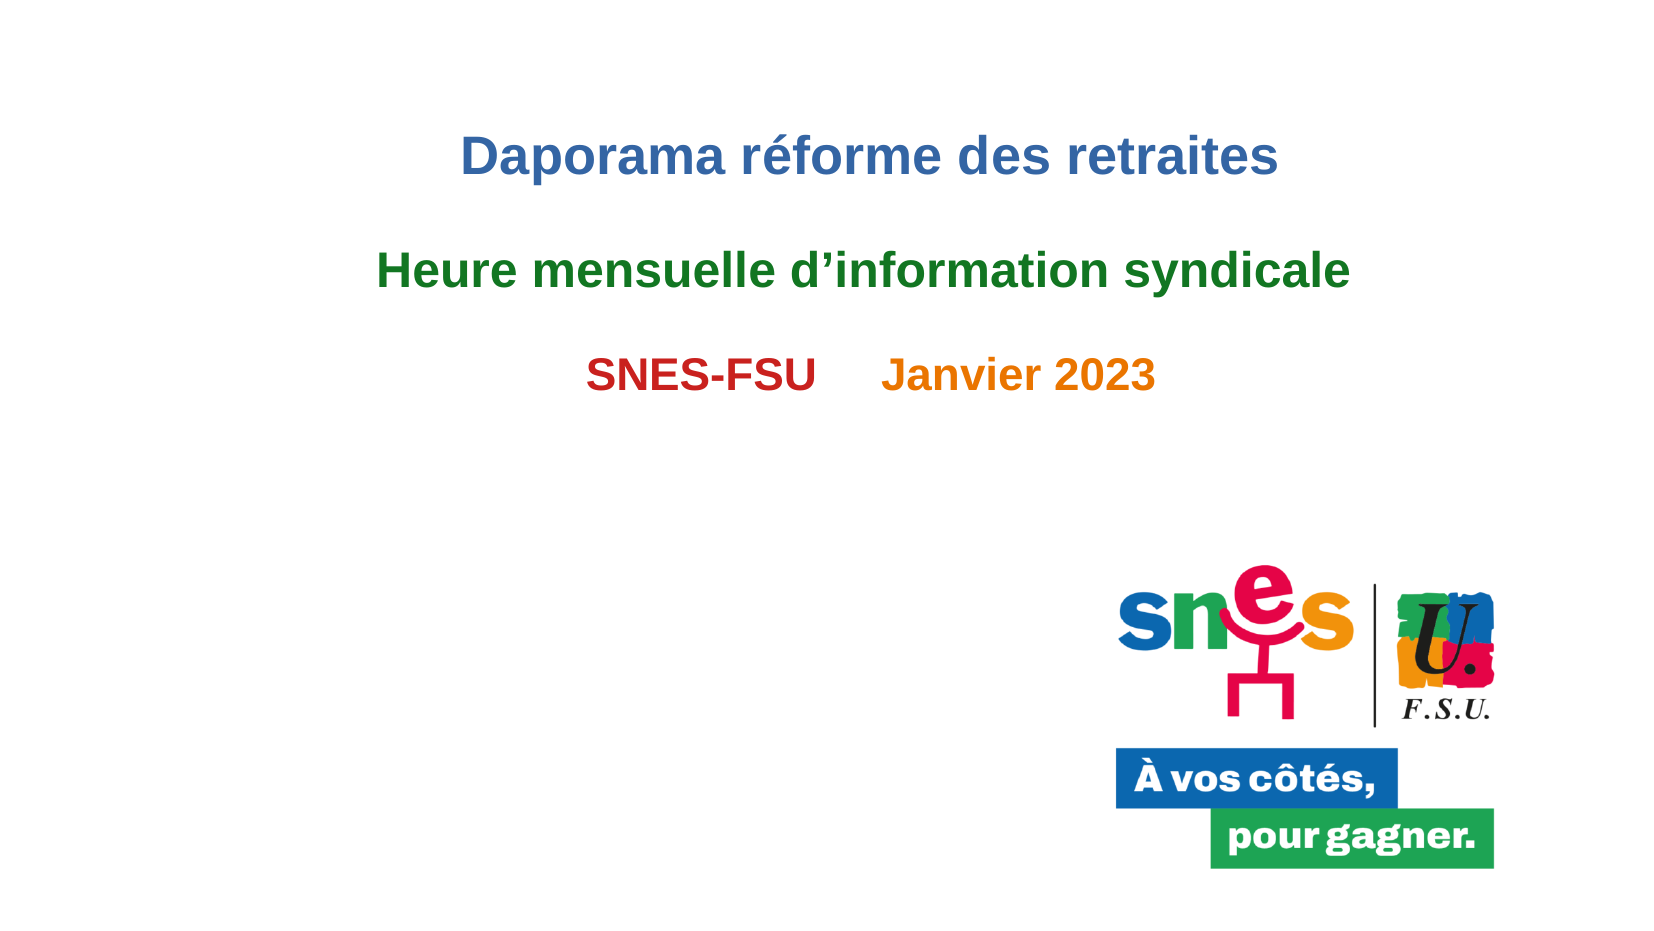

Daporama réforme des retraites
Heure mensuelle d’information syndicale
SNES-FSU 	Janvier 2023